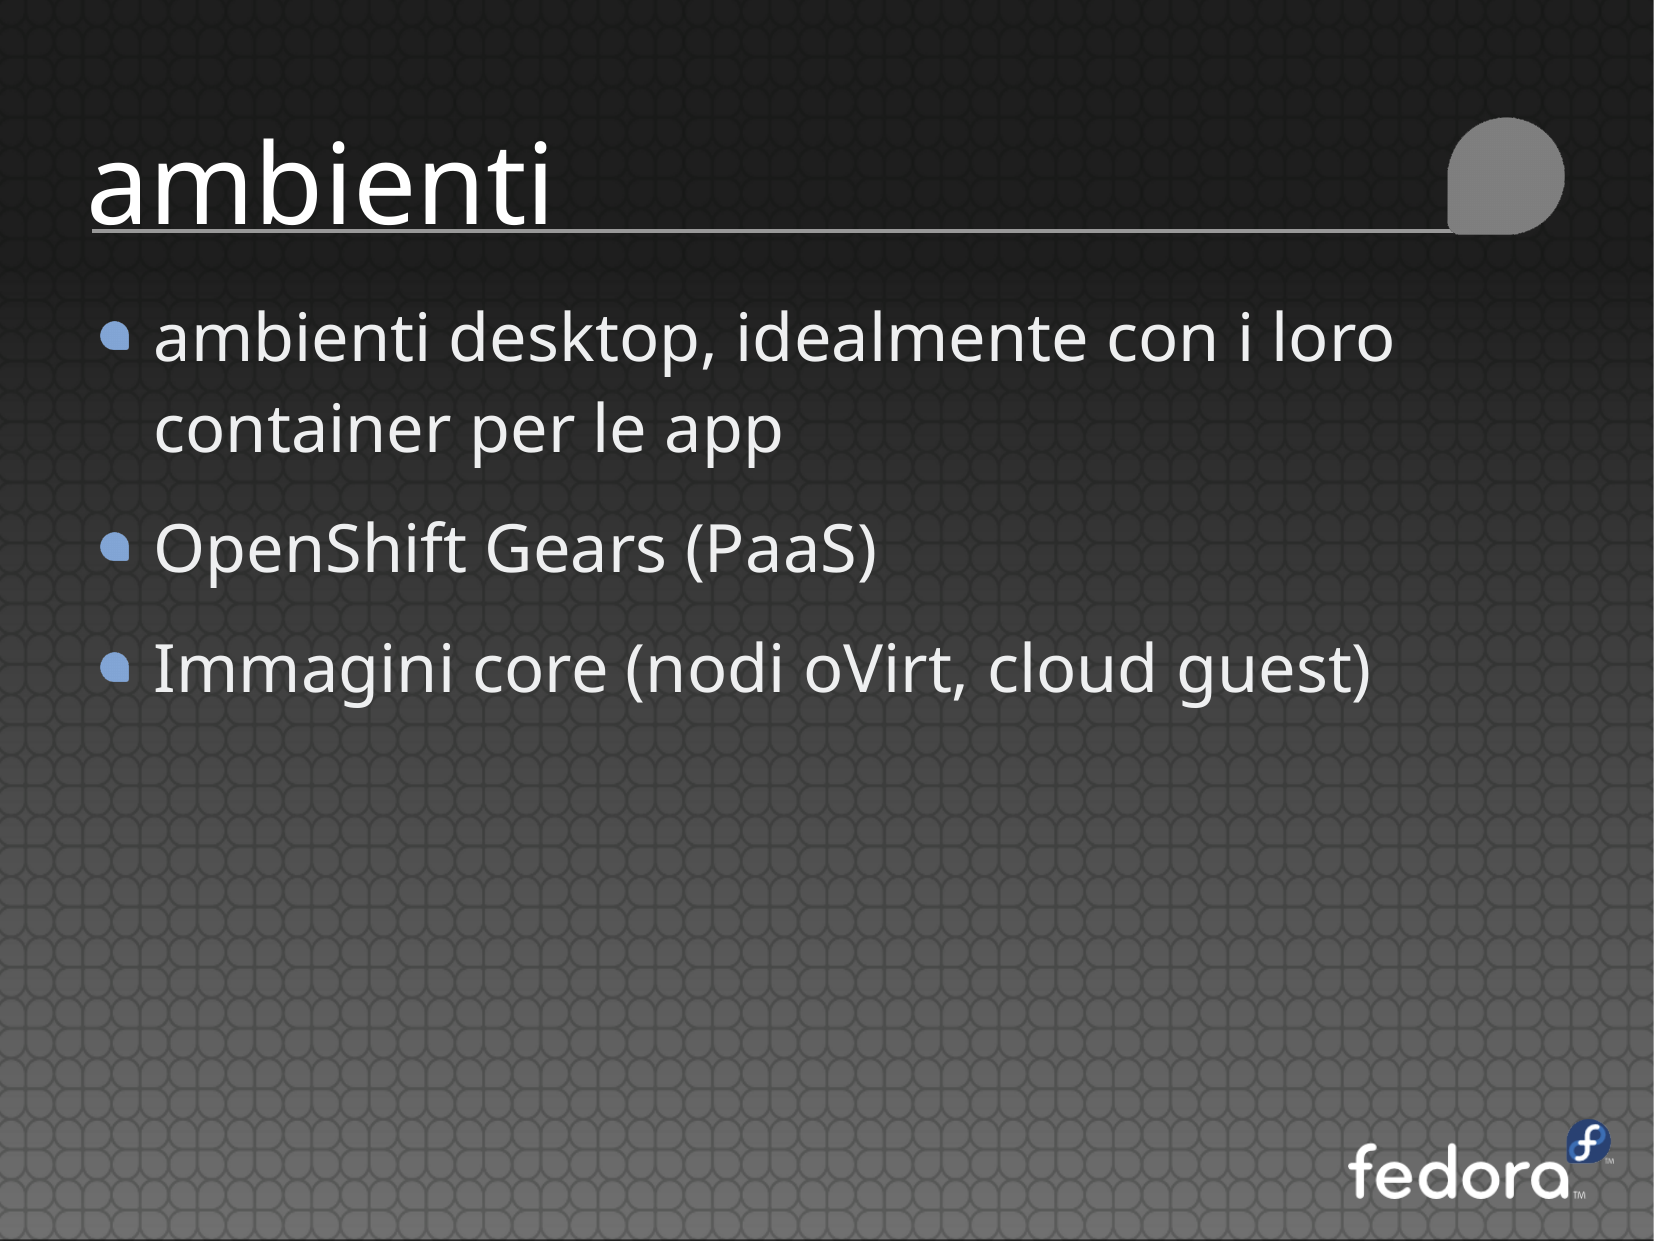

# ambienti
ambienti desktop, idealmente con i loro container per le app
OpenShift Gears (PaaS)
Immagini core (nodi oVirt, cloud guest)